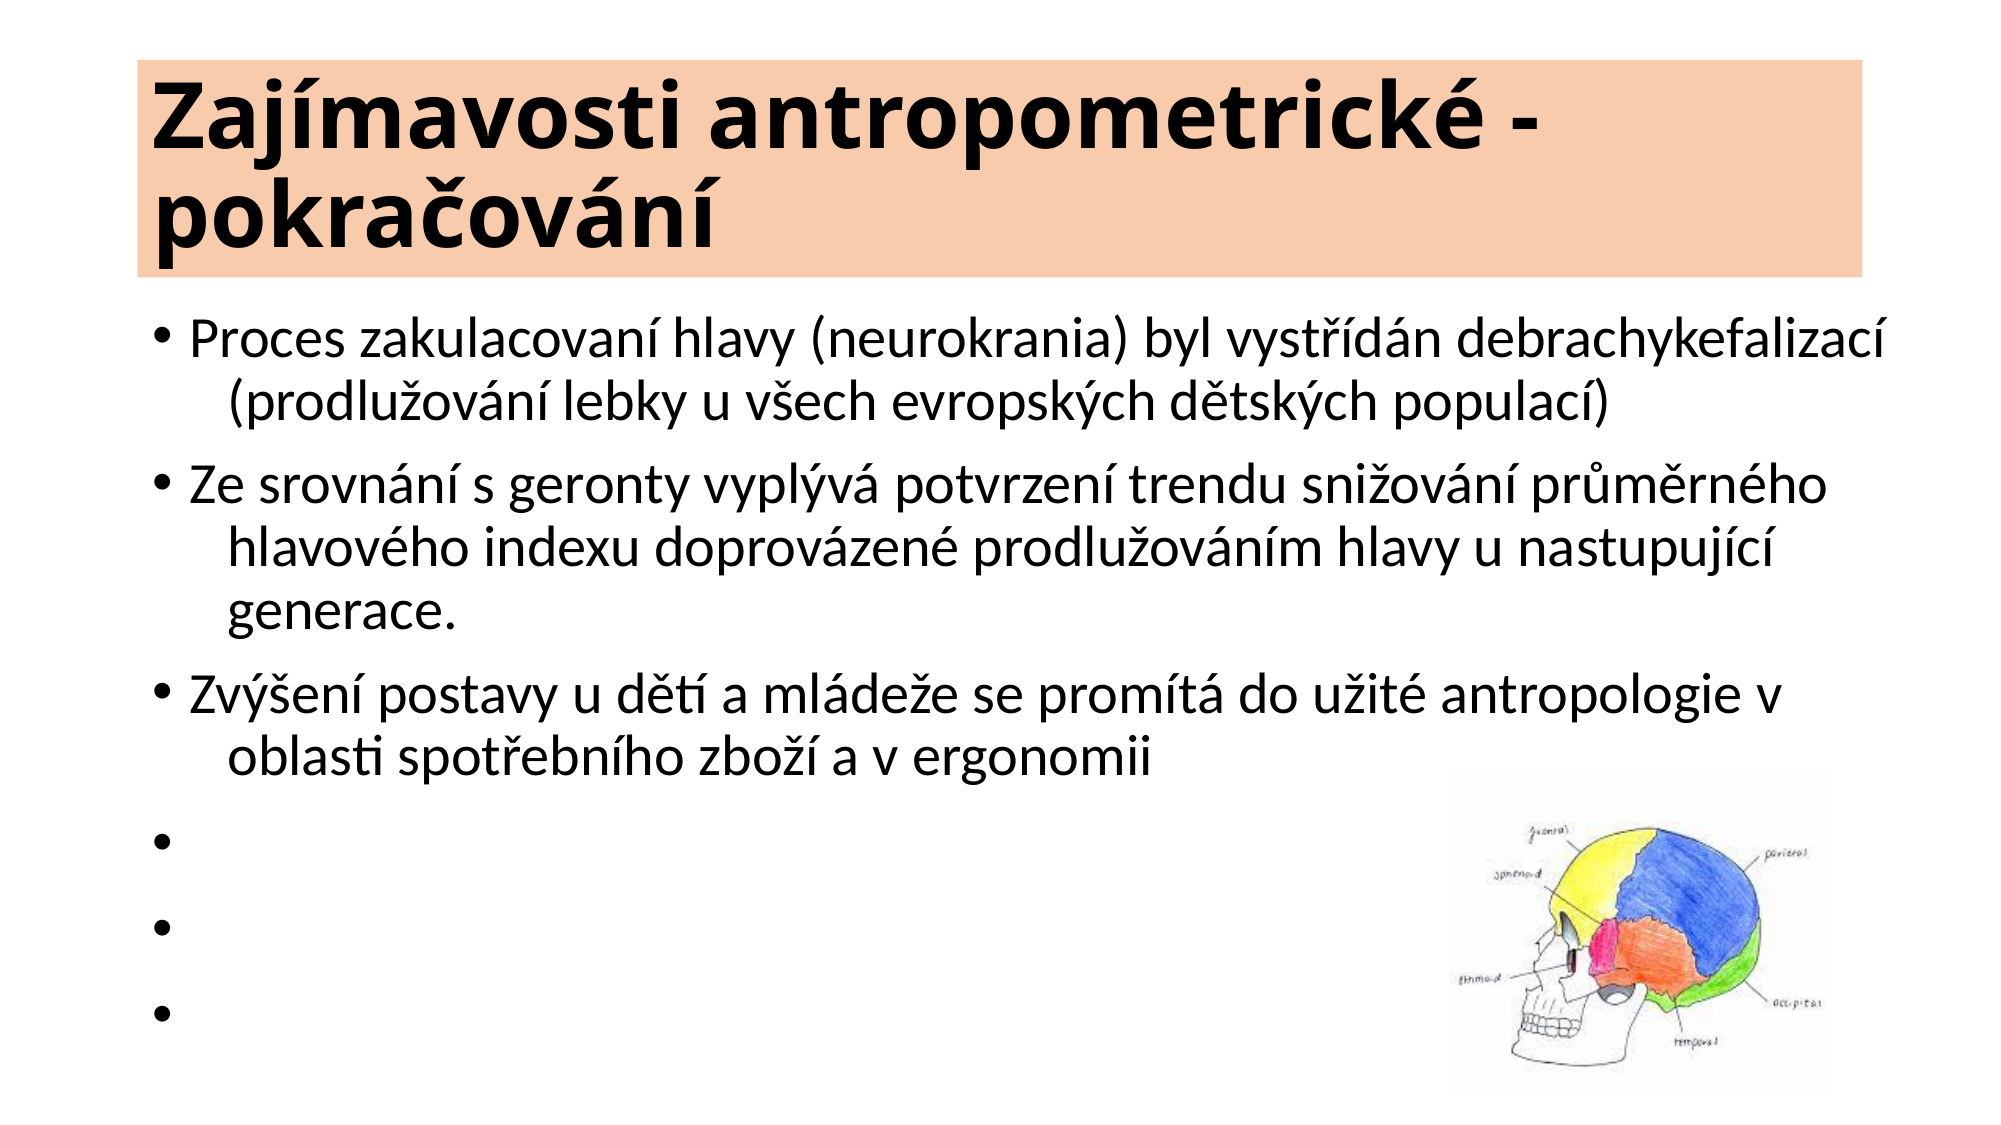

# Zajímavosti antropometrické - pokračování
Proces zakulacovaní hlavy (neurokrania) byl vystřídán debrachykefalizací (prodlužování lebky u všech evropských dětských populací)
Ze srovnání s geronty vyplývá potvrzení trendu snižování průměrného hlavového indexu doprovázené prodlužováním hlavy u nastupující generace.
Zvýšení postavy u dětí a mládeže se promítá do užité antropologie v oblasti spotřebního zboží a v ergonomii